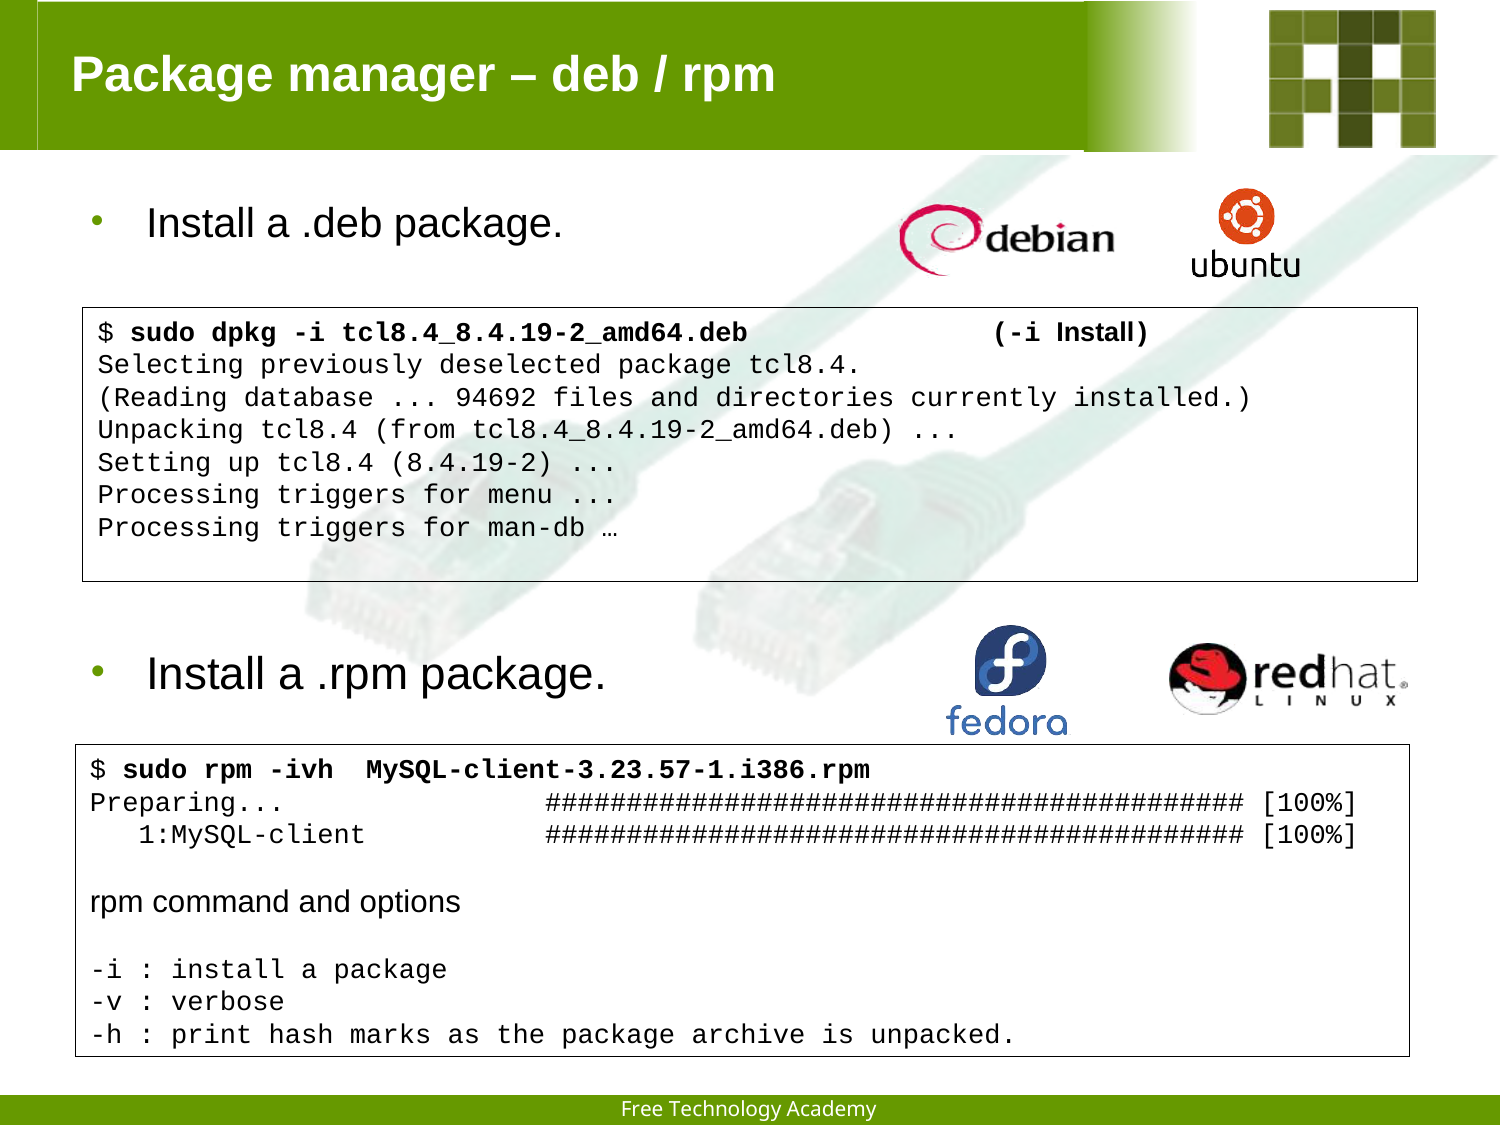

# Package manager – deb / rpm
Install a .deb package.
$ sudo dpkg -i tcl8.4_8.4.19-2_amd64.deb (-i Install)
Selecting previously deselected package tcl8.4.
(Reading database ... 94692 files and directories currently installed.)
Unpacking tcl8.4 (from tcl8.4_8.4.19-2_amd64.deb) ...
Setting up tcl8.4 (8.4.19-2) ...
Processing triggers for menu ...
Processing triggers for man-db …
Install a .rpm package.
$ sudo rpm -ivh MySQL-client-3.23.57-1.i386.rpm
Preparing... ########################################### [100%]
 1:MySQL-client ########################################### [100%]
rpm command and options
-i : install a package
-v : verbose
-h : print hash marks as the package archive is unpacked.